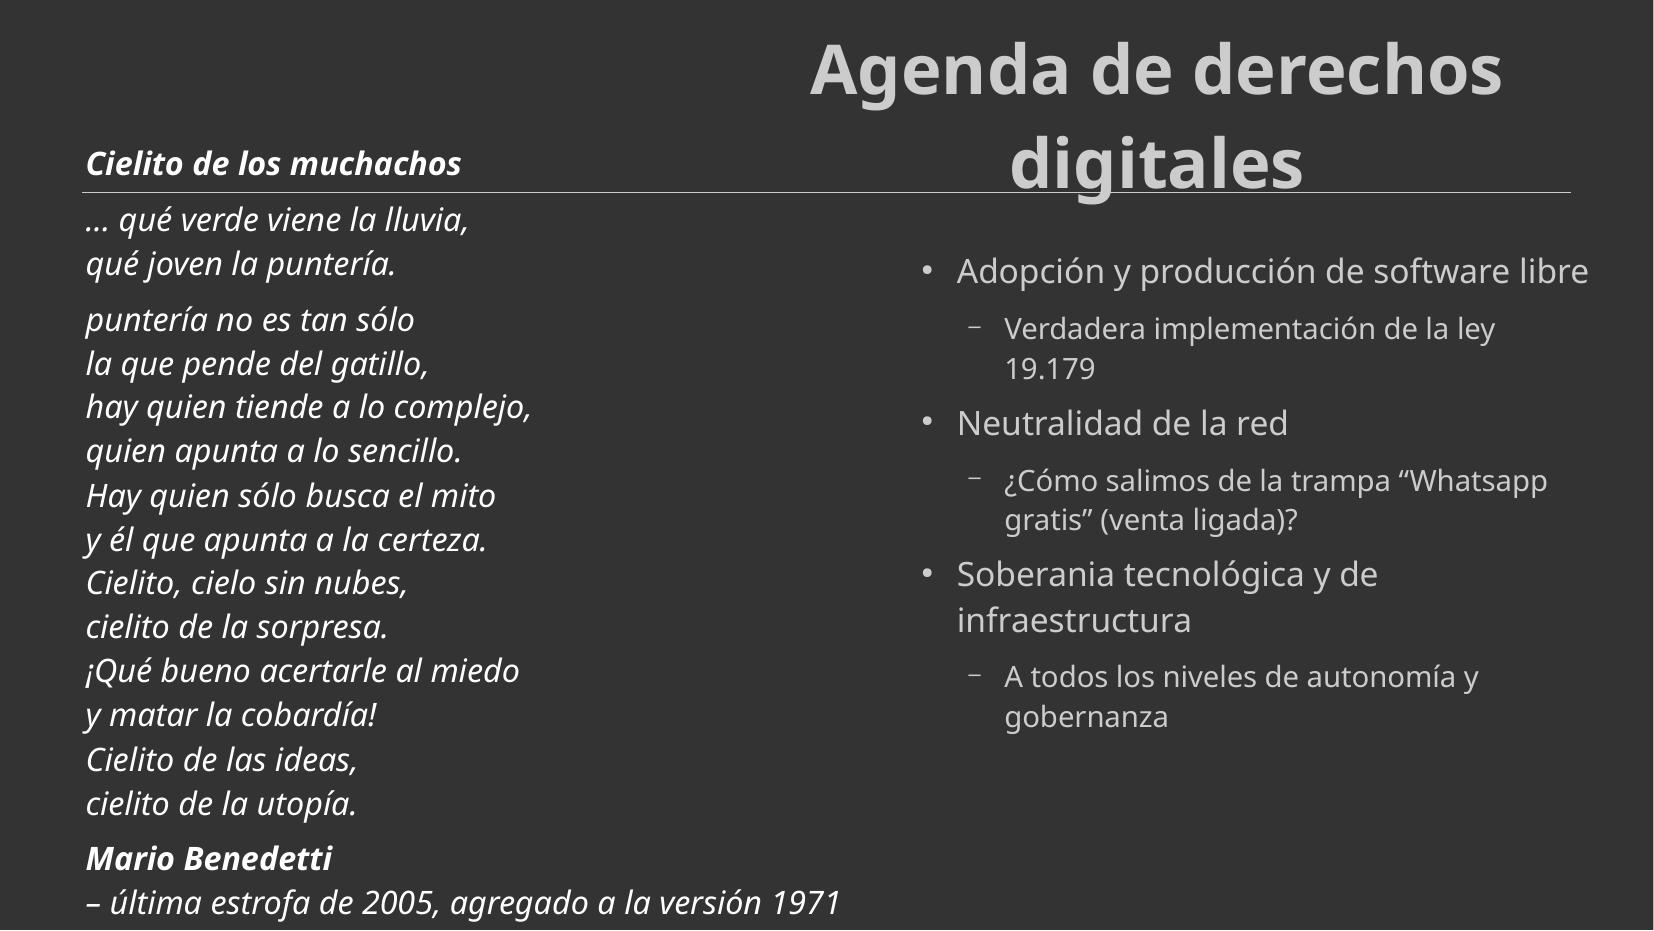

# Agenda de derechos digitales
Cielito de los muchachos
... qué verde viene la lluvia,
qué joven la puntería.
puntería no es tan sólo
la que pende del gatillo,
hay quien tiende a lo complejo,
quien apunta a lo sencillo.
Hay quien sólo busca el mito
y él que apunta a la certeza.
Cielito, cielo sin nubes,
cielito de la sorpresa.
¡Qué bueno acertarle al miedo
y matar la cobardía!
Cielito de las ideas,
cielito de la utopía.
Mario Benedetti
– última estrofa de 2005, agregado a la versión 1971
Adopción y producción de software libre
Verdadera implementación de la ley 19.179
Neutralidad de la red
¿Cómo salimos de la trampa “Whatsapp gratis” (venta ligada)?
Soberania tecnológica y de infraestructura
A todos los niveles de autonomía y gobernanza